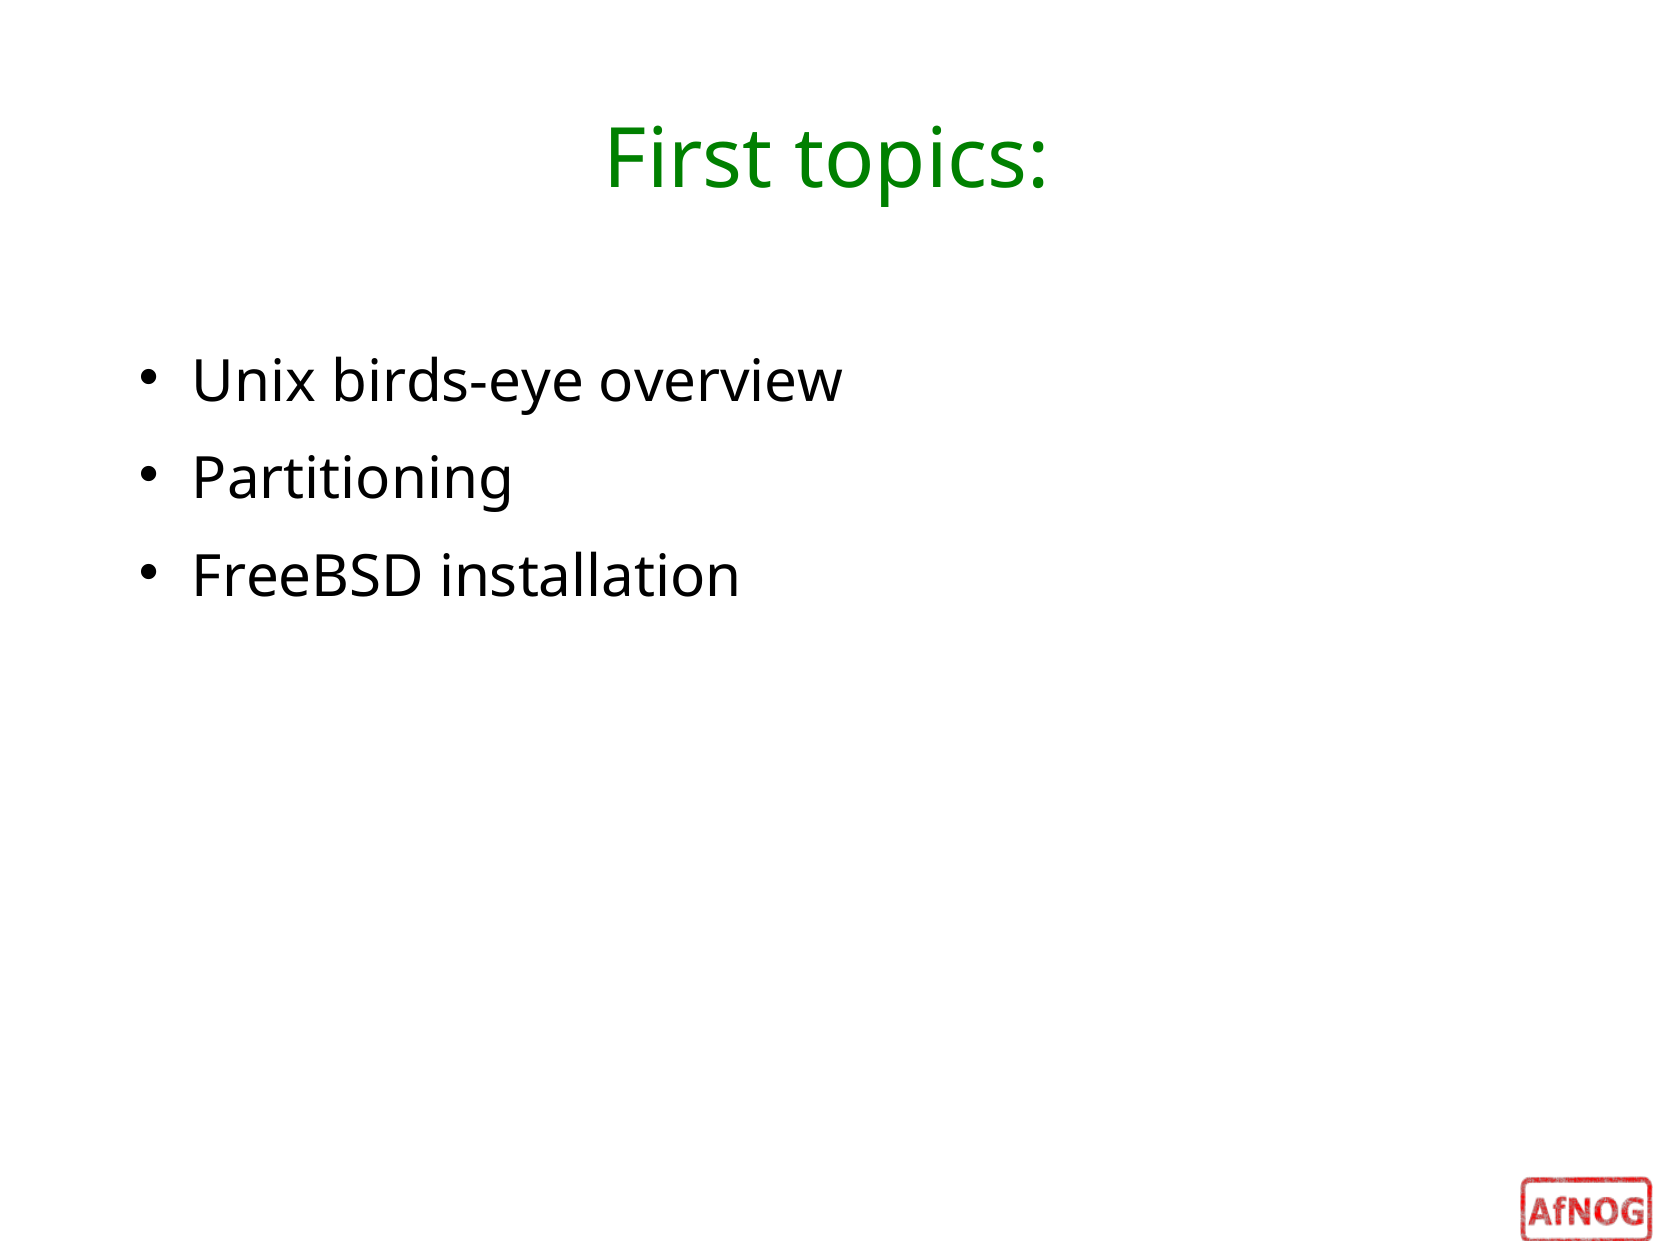

First topics:
Unix birds-eye overview
Partitioning
FreeBSD installation